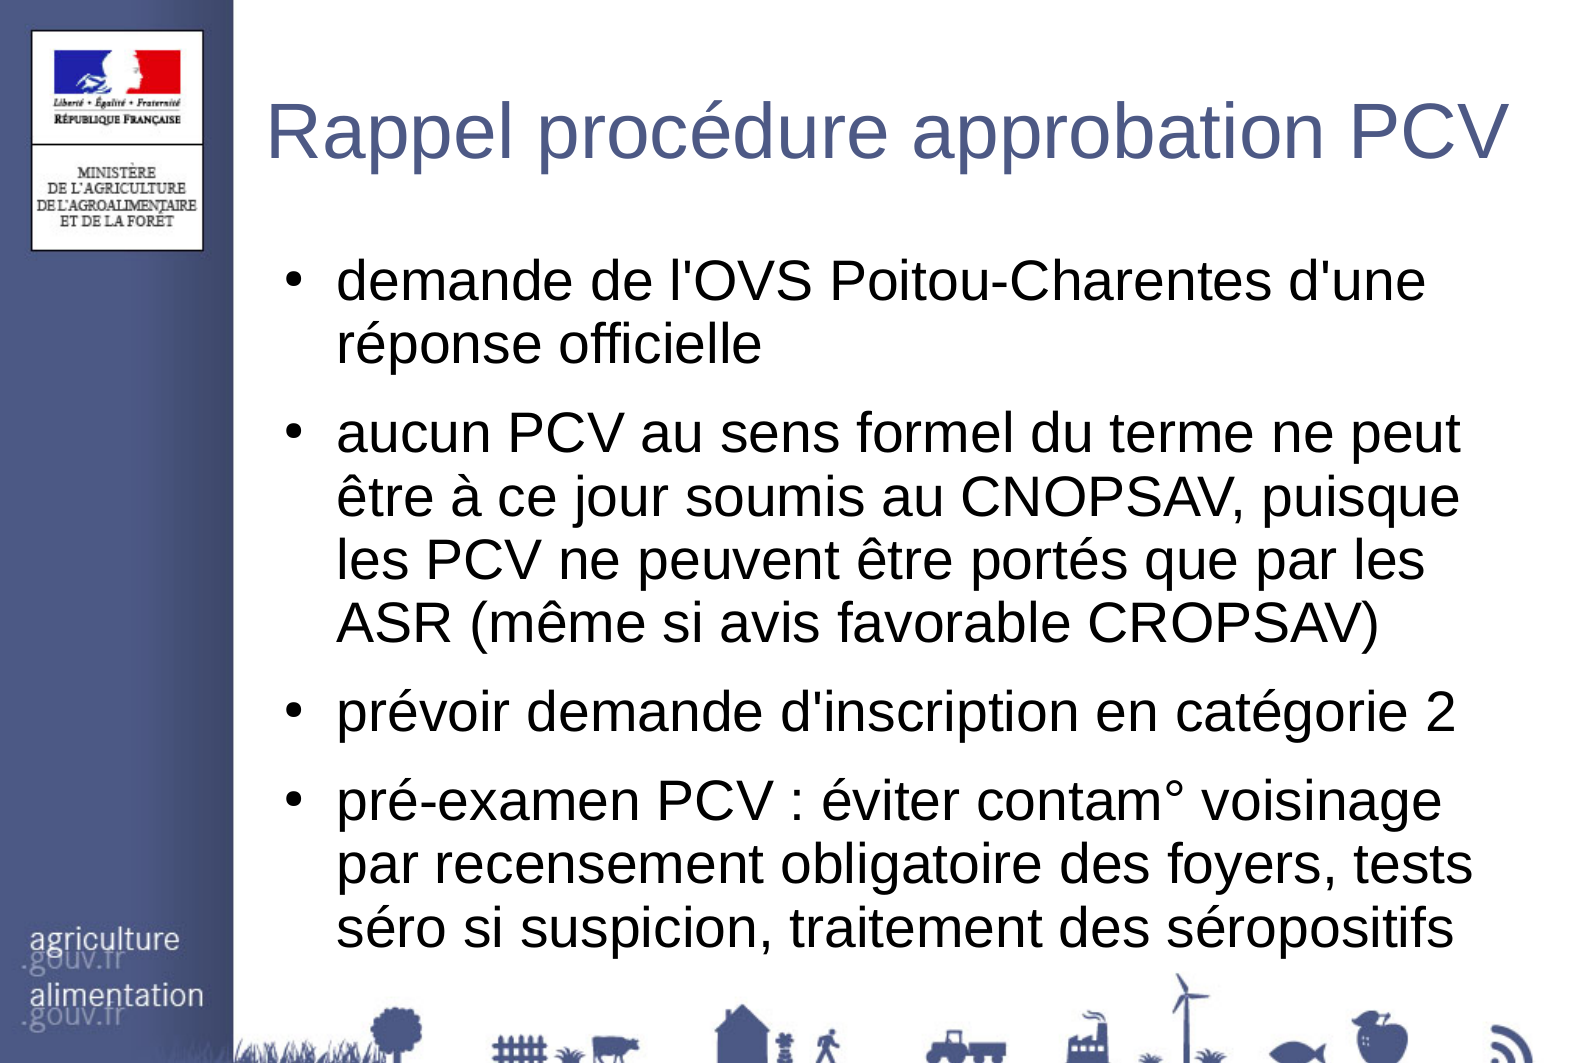

# Rappel procédure approbation PCV
demande de l'OVS Poitou-Charentes d'une réponse officielle
aucun PCV au sens formel du terme ne peut être à ce jour soumis au CNOPSAV, puisque les PCV ne peuvent être portés que par les ASR (même si avis favorable CROPSAV)
prévoir demande d'inscription en catégorie 2
pré-examen PCV : éviter contam° voisinage par recensement obligatoire des foyers, tests séro si suspicion, traitement des séropositifs